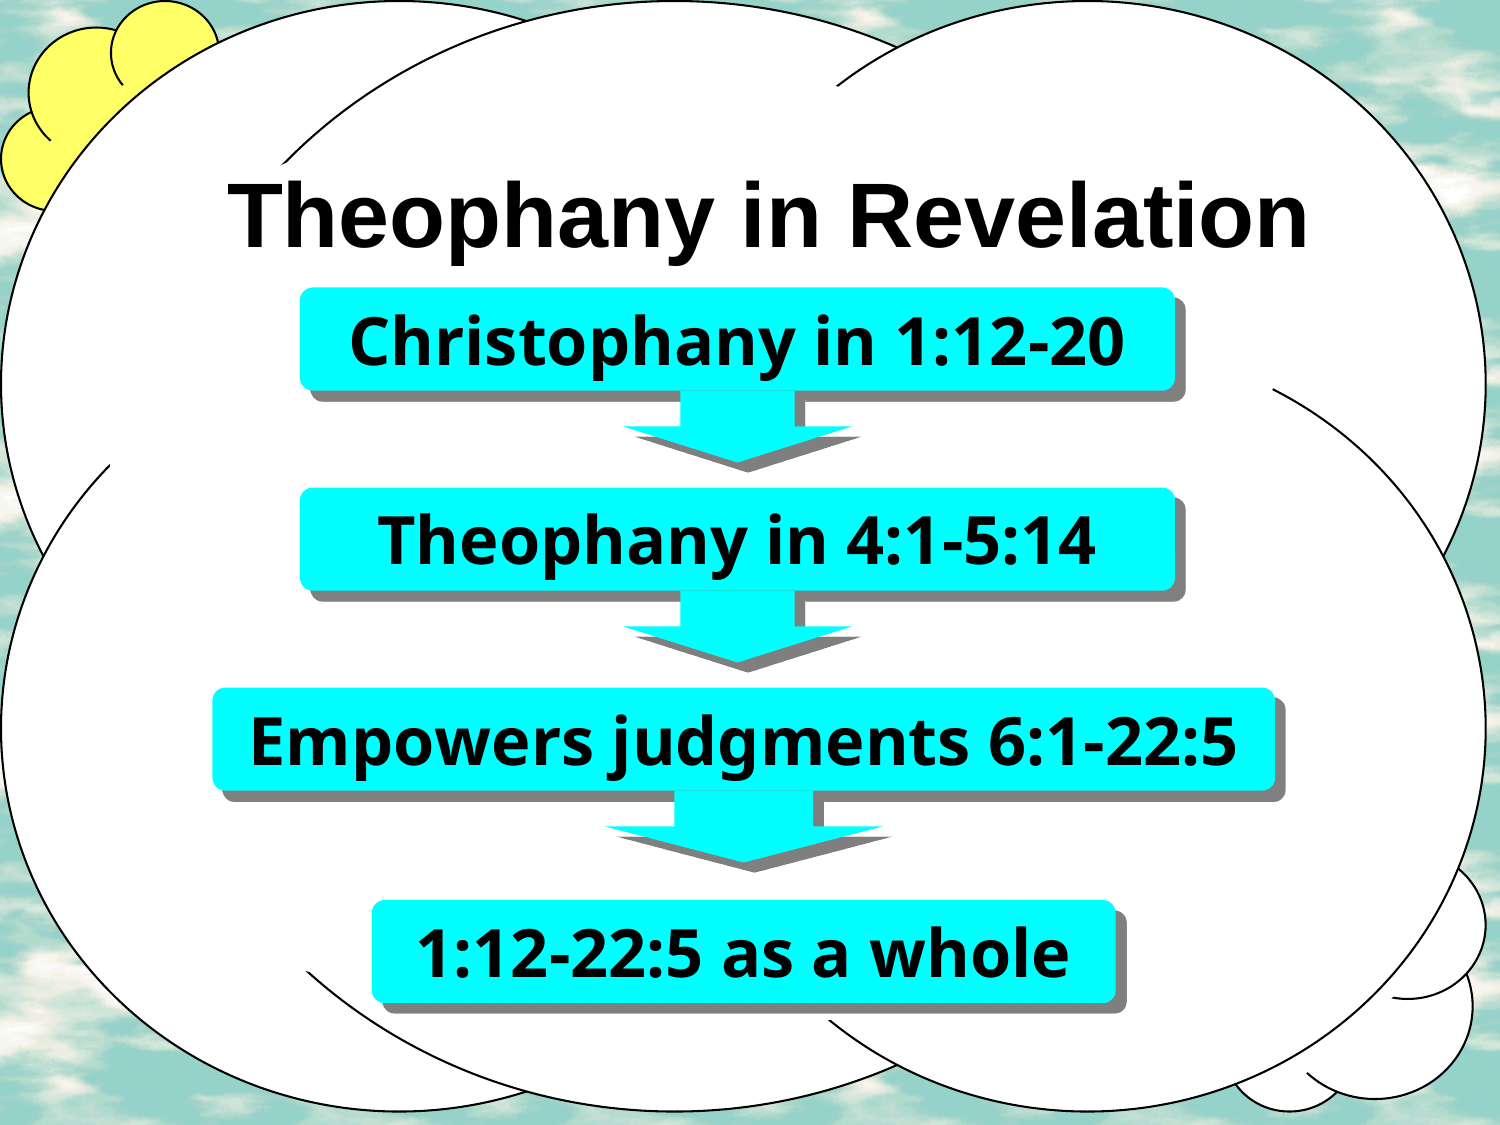

# Theophany in Revelation
Christophany in 1:12-20
Theophany in 4:1-5:14
Empowers judgments 6:1-22:5
1:12-22:5 as a whole